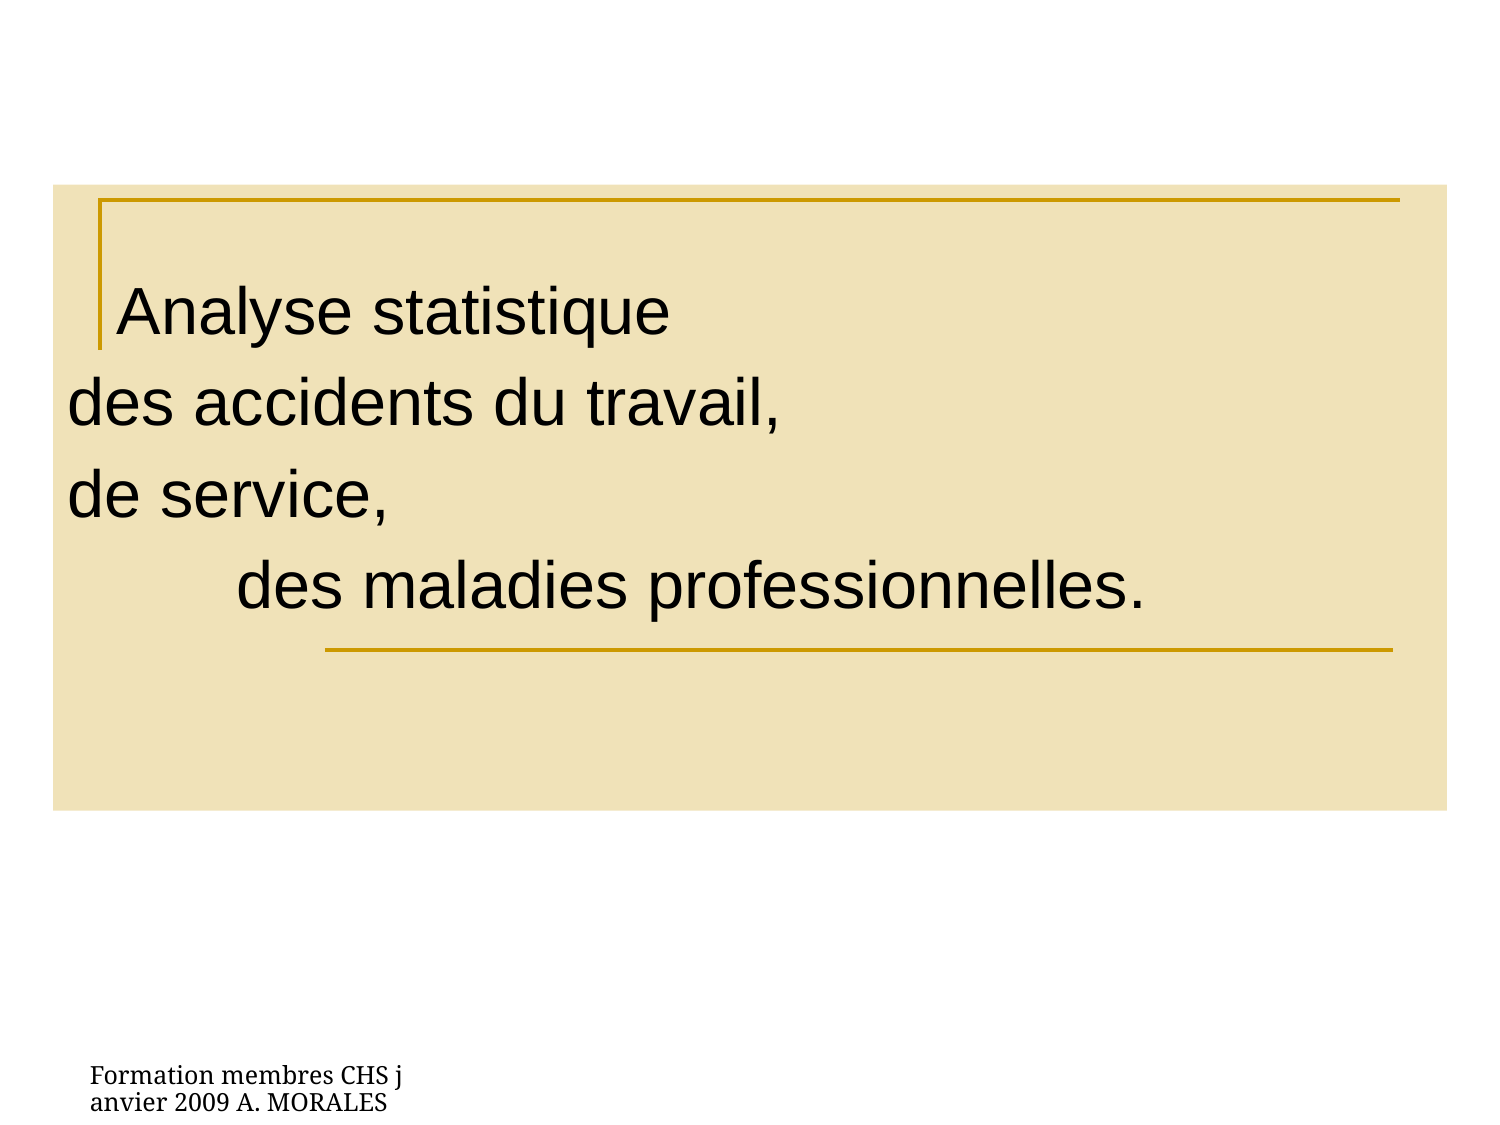

# Analyse statistique
des accidents du travail,
de service,
	 des maladies professionnelles.
Formation membres CHS janvier 2009 A. MORALES